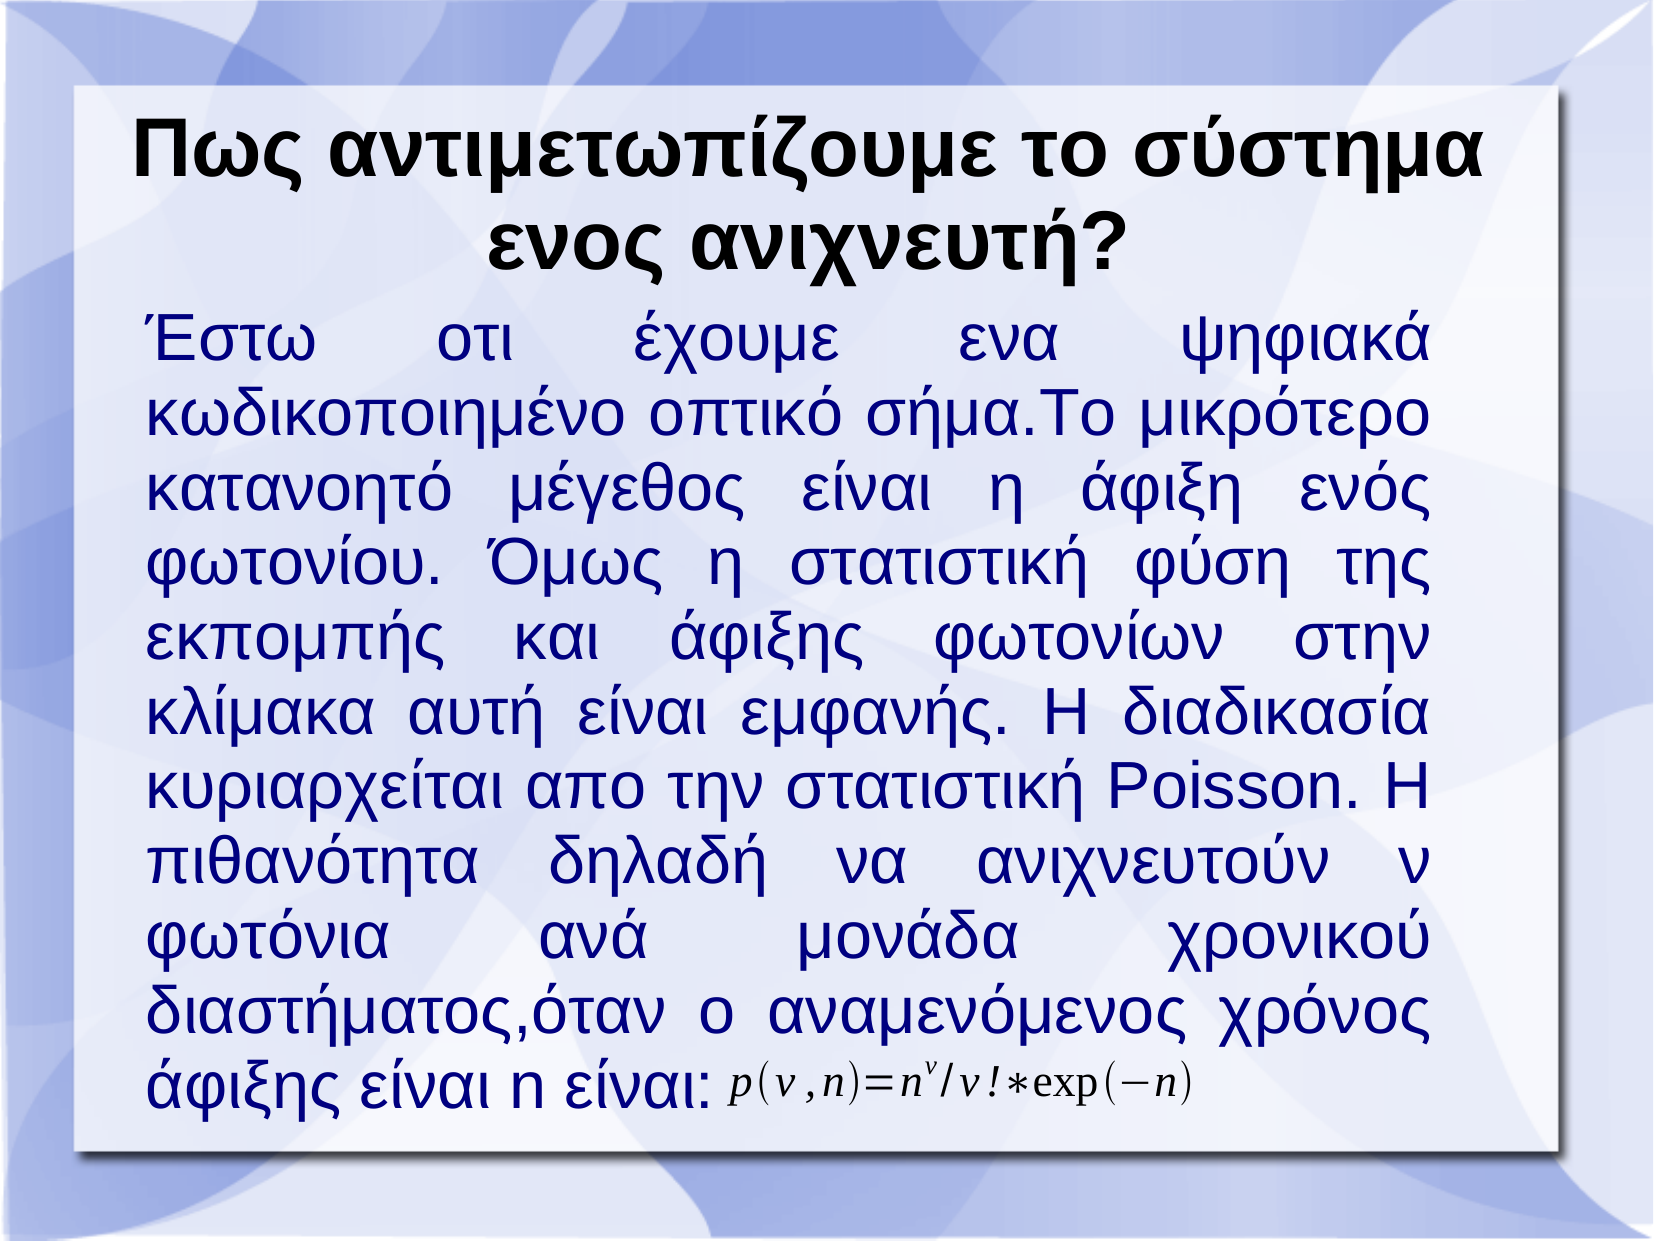

# Πως αντιμετωπίζουμε το σύστημα ενος ανιχνευτή?
Έστω οτι έχουμε ενα ψηφιακά κωδικοποιημένο οπτικό σήμα.Το μικρότερο κατανοητό μέγεθος είναι η άφιξη ενός φωτονίου. Όμως η στατιστική φύση της εκπομπής και άφιξης φωτονίων στην κλίμακα αυτή είναι εμφανής. Η διαδικασία κυριαρχείται απο την στατιστική Poisson. Η πιθανότητα δηλαδή να ανιχνευτούν ν φωτόνια ανά μονάδα χρονικού διαστήματος,όταν ο αναμενόμενος χρόνος άφιξης είναι n είναι: